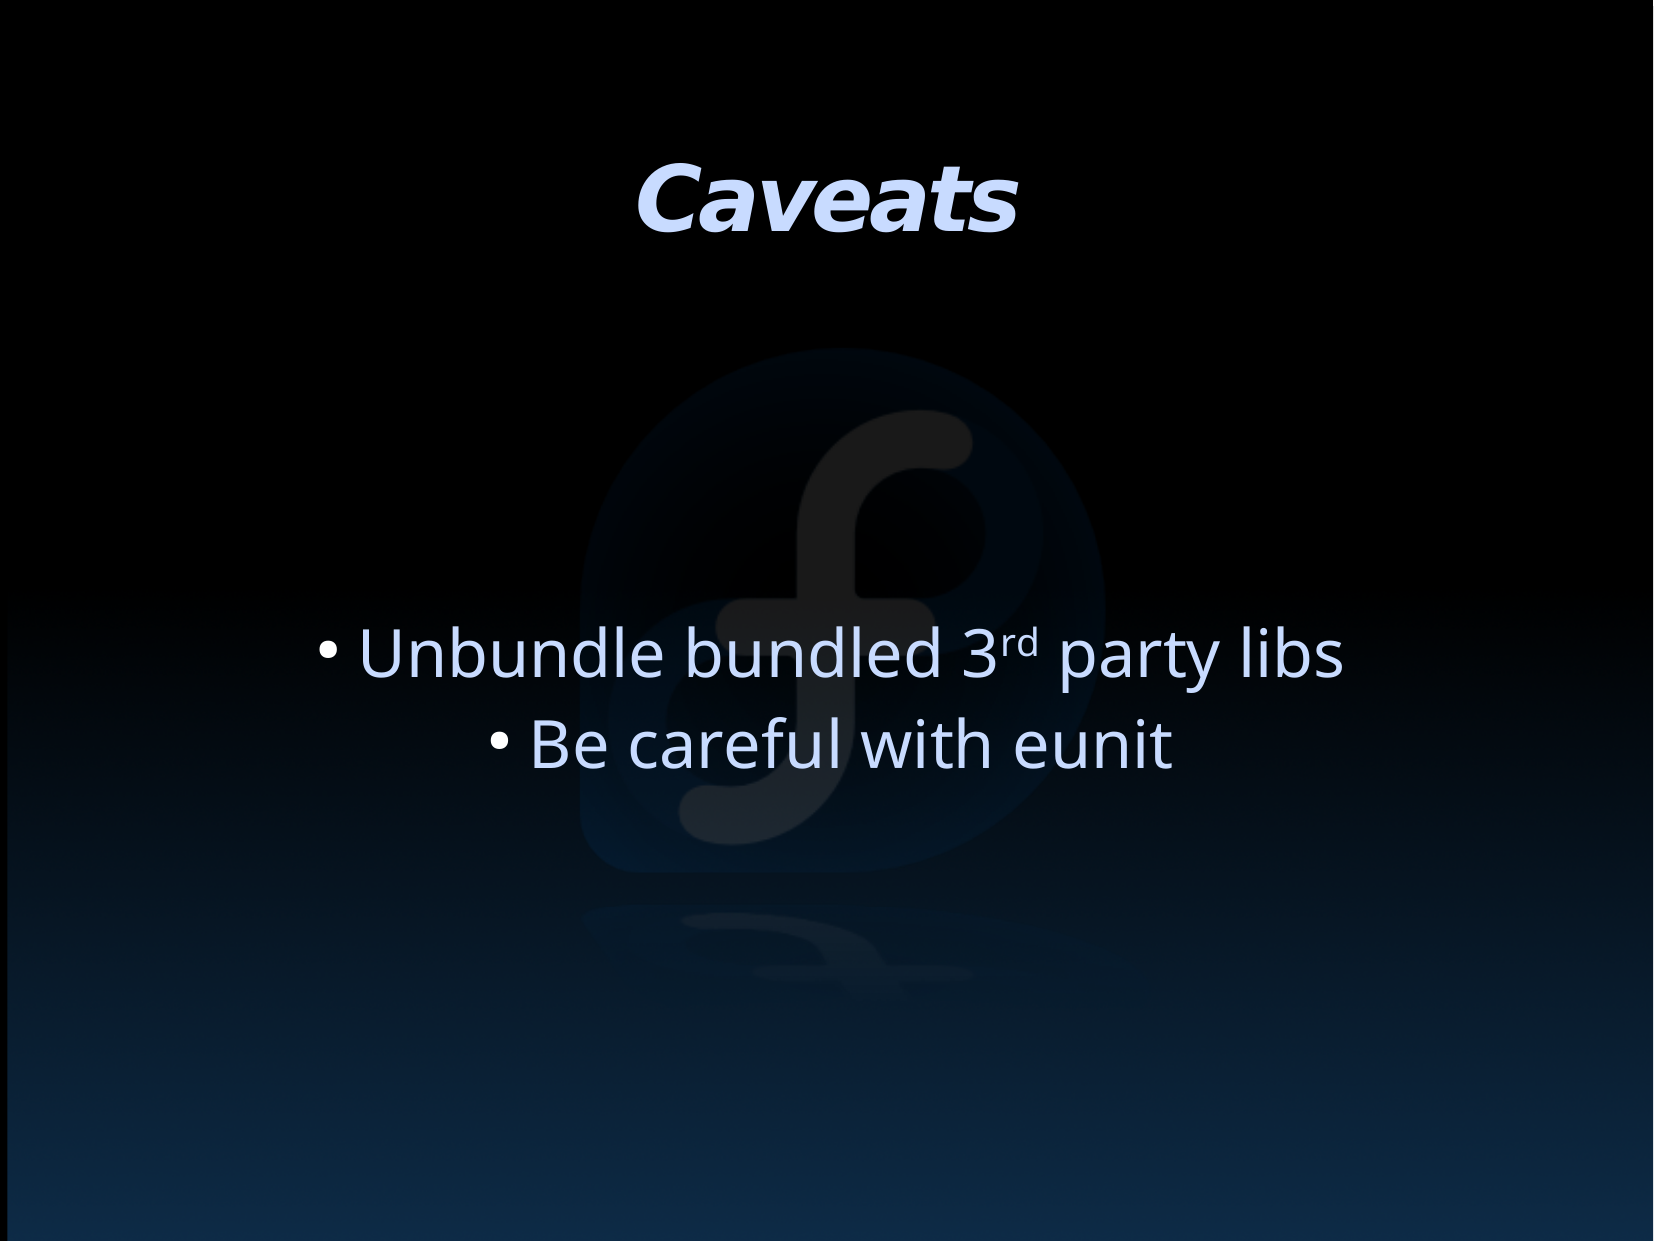

# Caveats
 Unbundle bundled 3rd party libs
 Be careful with eunit